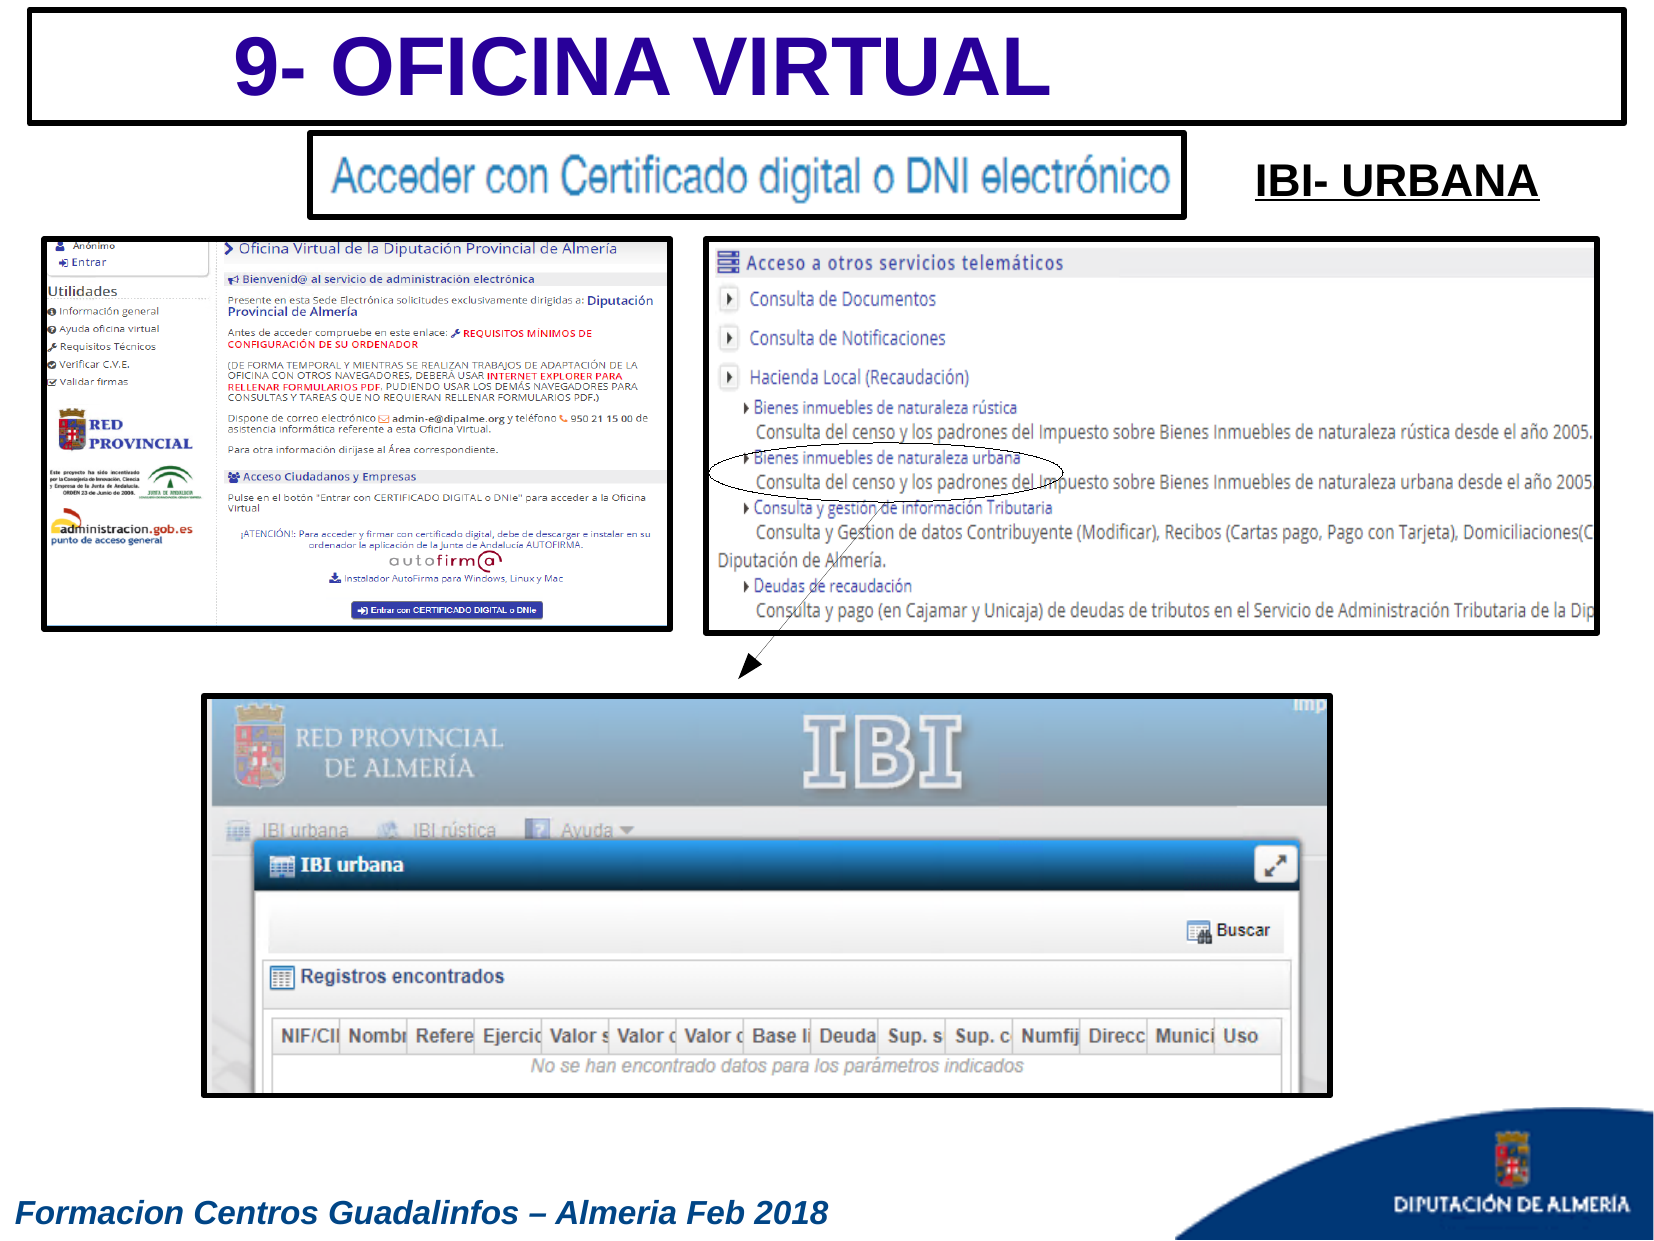

9- OFICINA VIRTUAL
IBI- URBANA
Formacion Centros Guadalinfos – Almeria Feb 2018